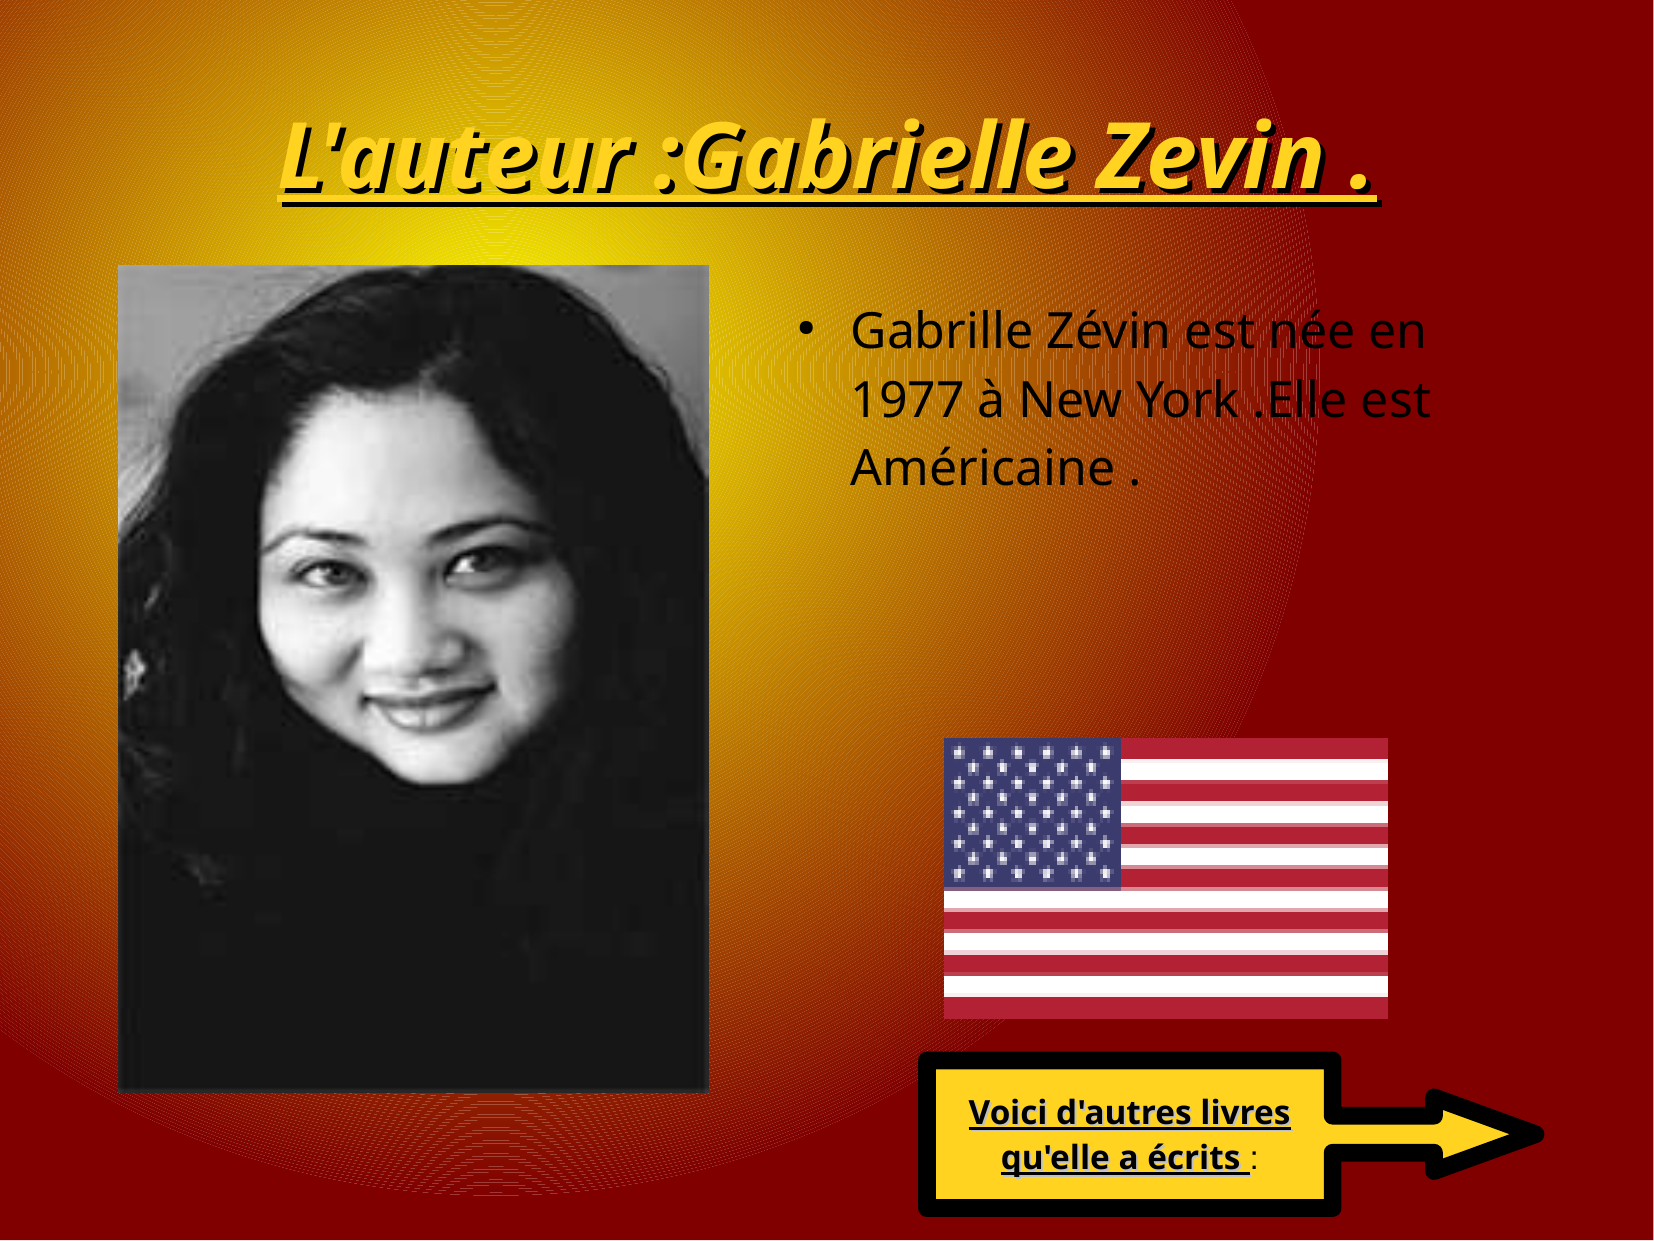

# L'auteur :Gabrielle Zevin .
Gabrille Zévin est née en 1977 à New York .Elle est Américaine .
Voici d'autres livres
qu'elle a écrits :